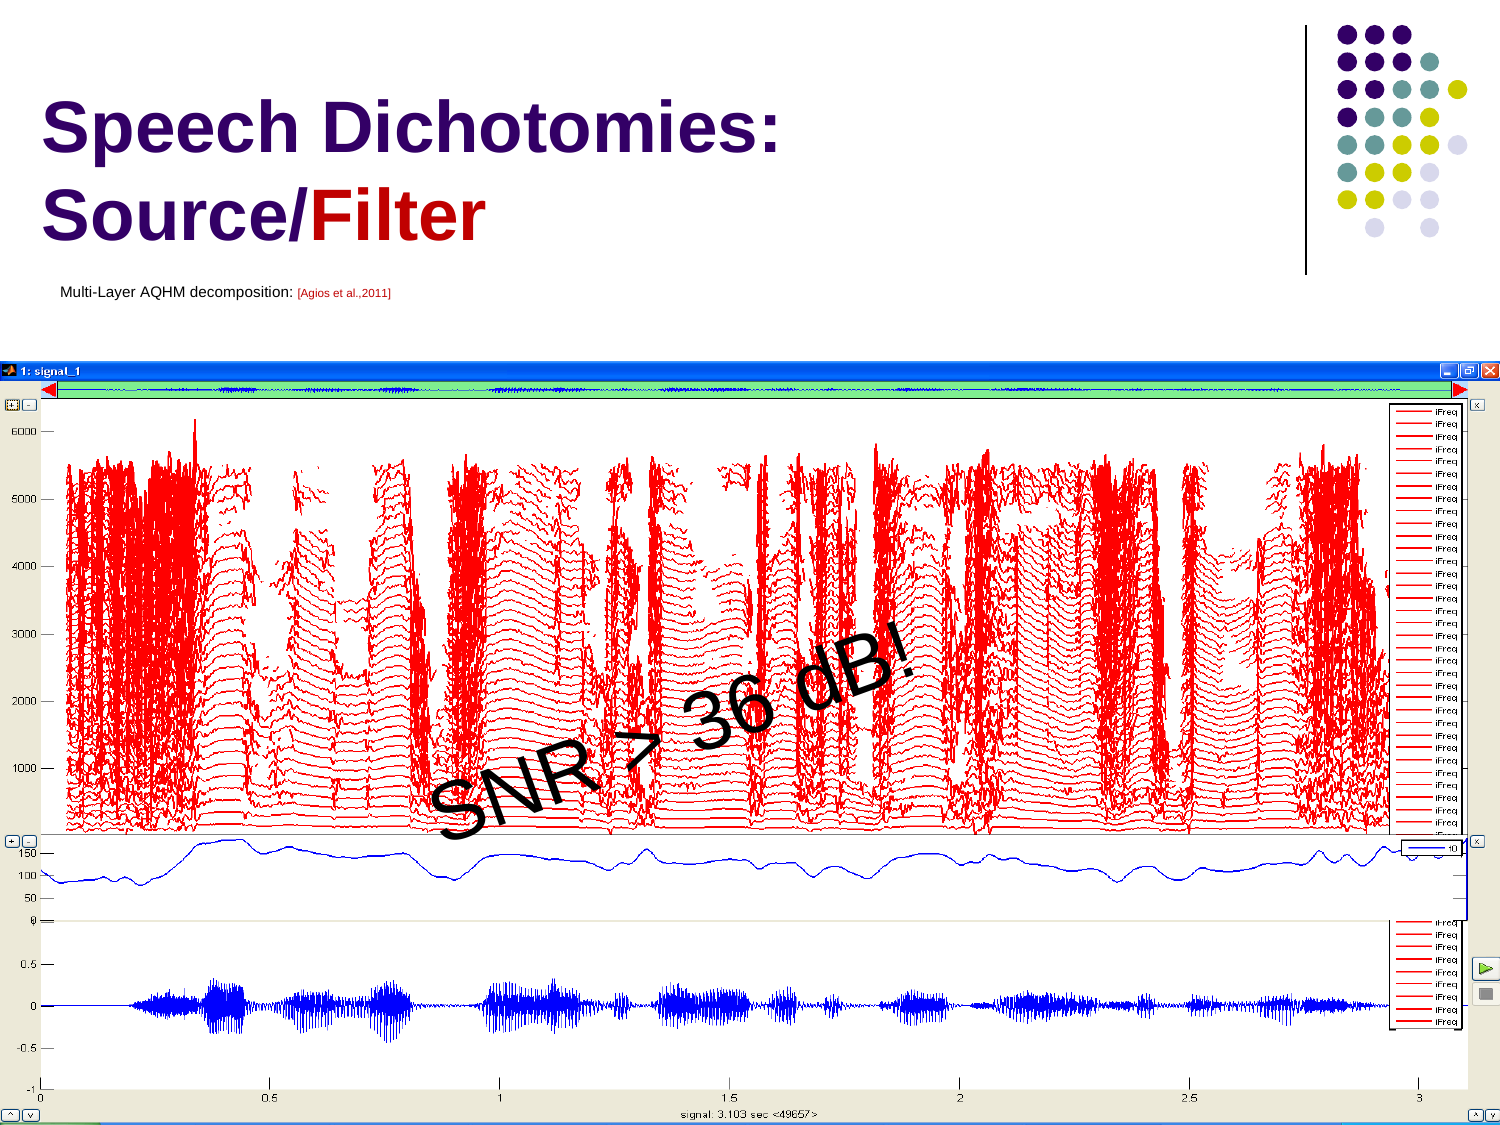

Speech Dichotomies:
Source/Filter
# Multi-Layer AQHM decomposition: [Agios et al.,2011]
SNR > 36 dB!